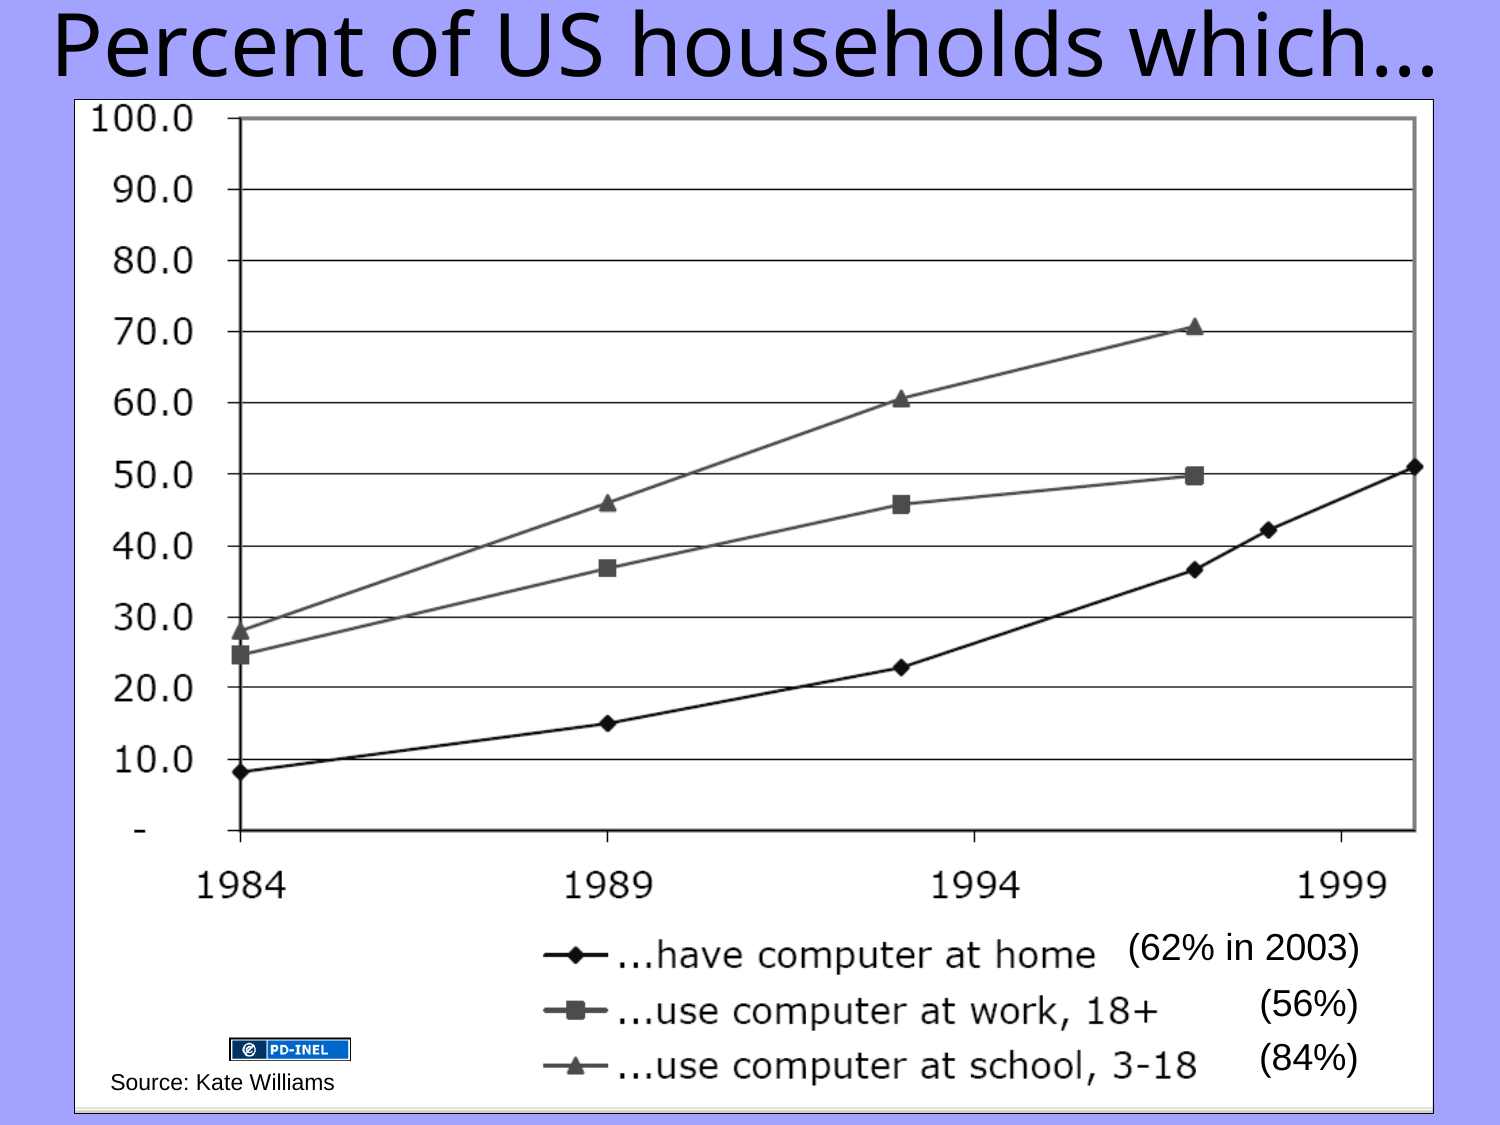

Percent of US households which…
#
(62% in 2003)
(56%)
(84%)
Source: Kate Williams